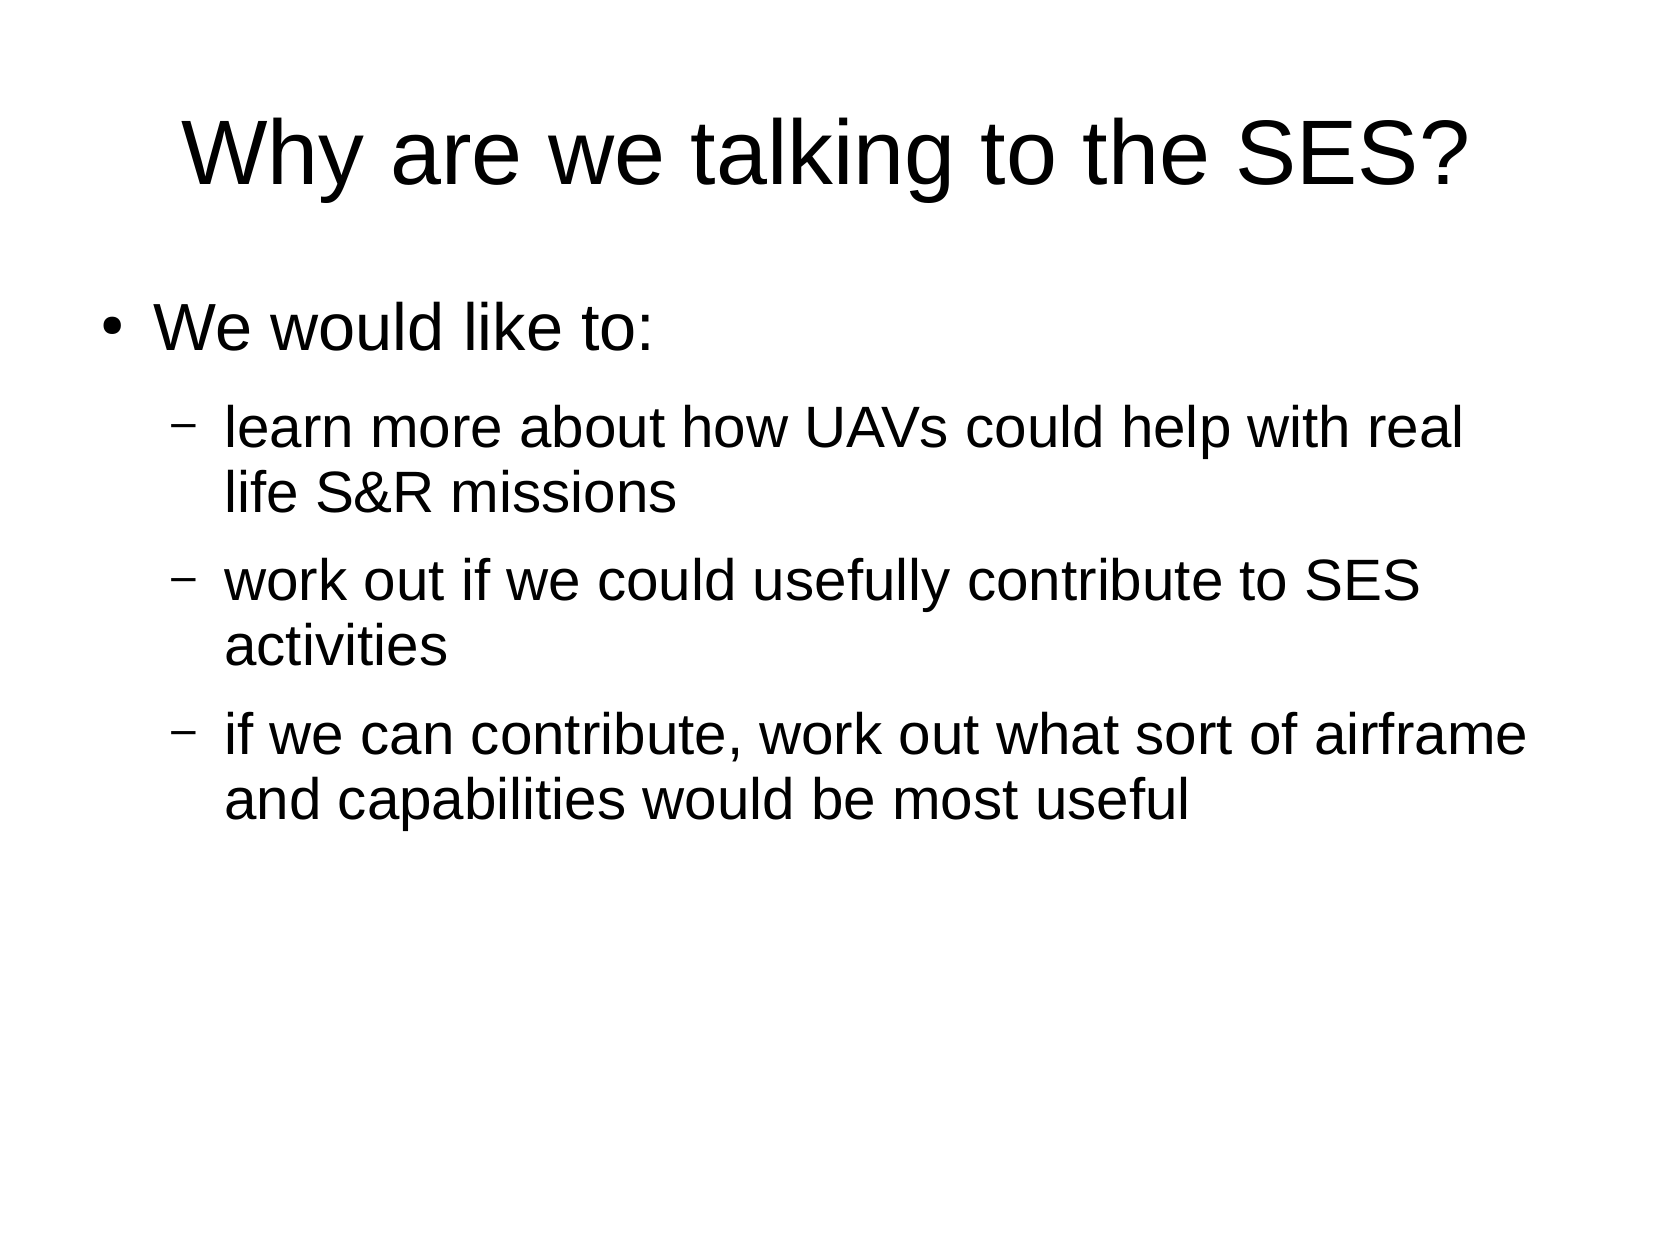

# Why are we talking to the SES?
We would like to:
learn more about how UAVs could help with real life S&R missions
work out if we could usefully contribute to SES activities
if we can contribute, work out what sort of airframe and capabilities would be most useful